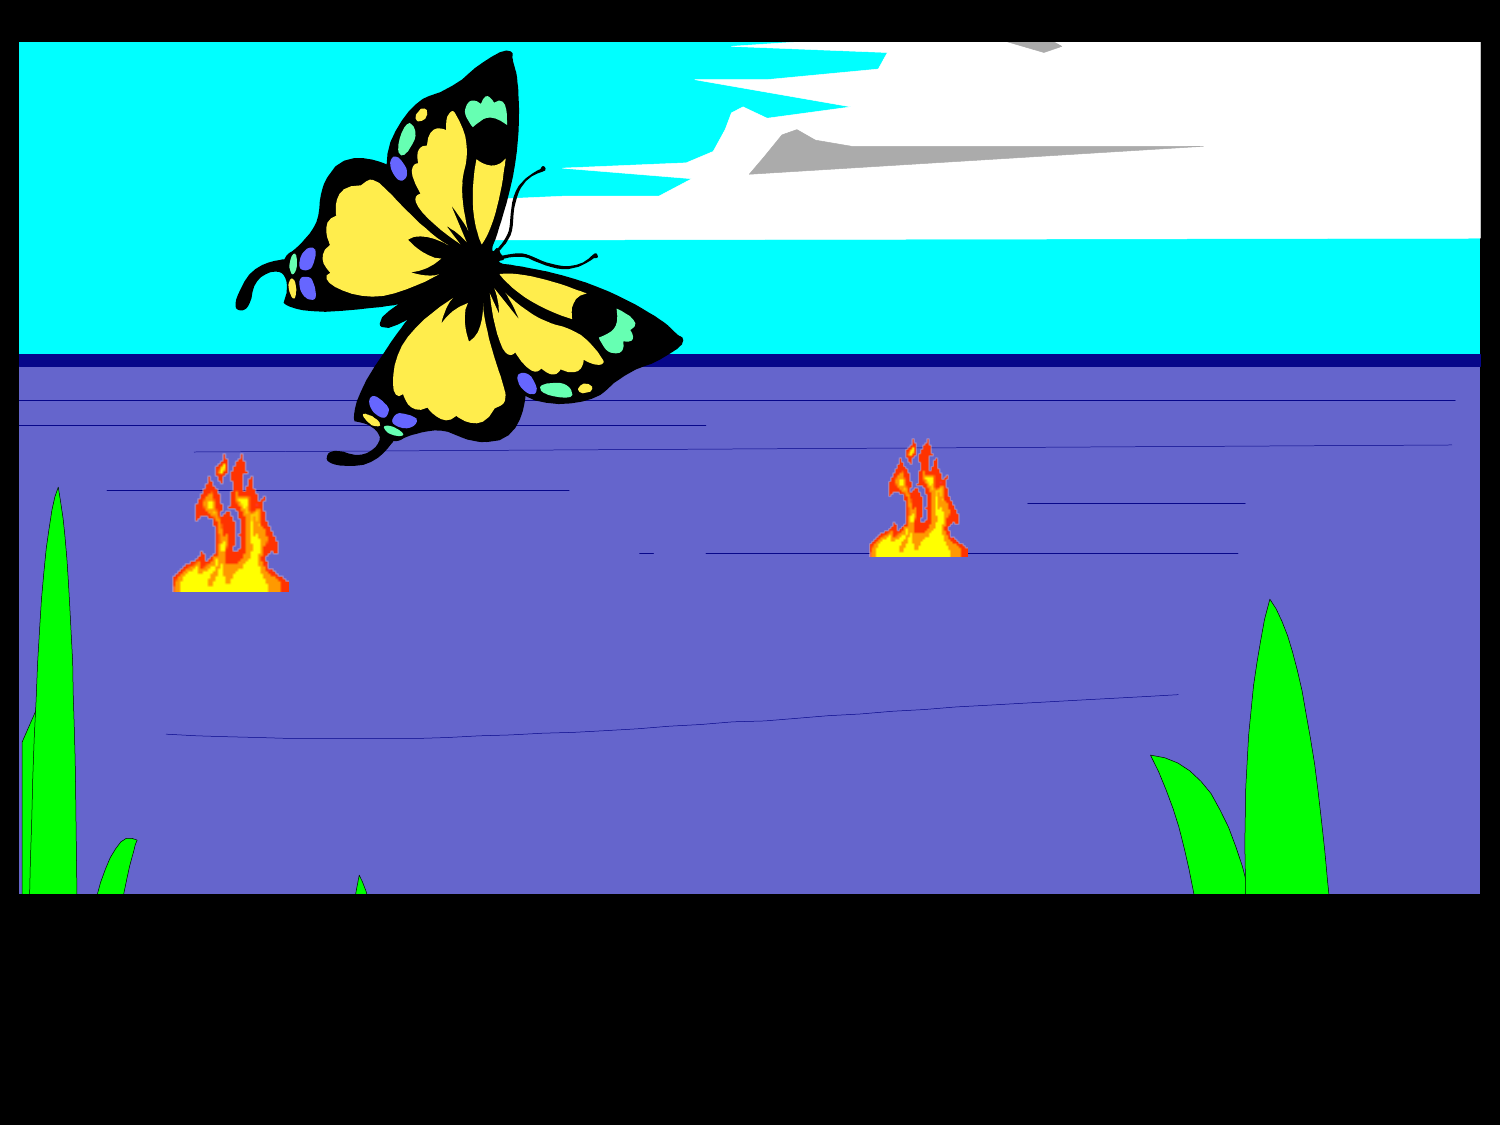

# Тут бабочка прилетала, Крылышками помахала, Стало море потухать – И потухло.